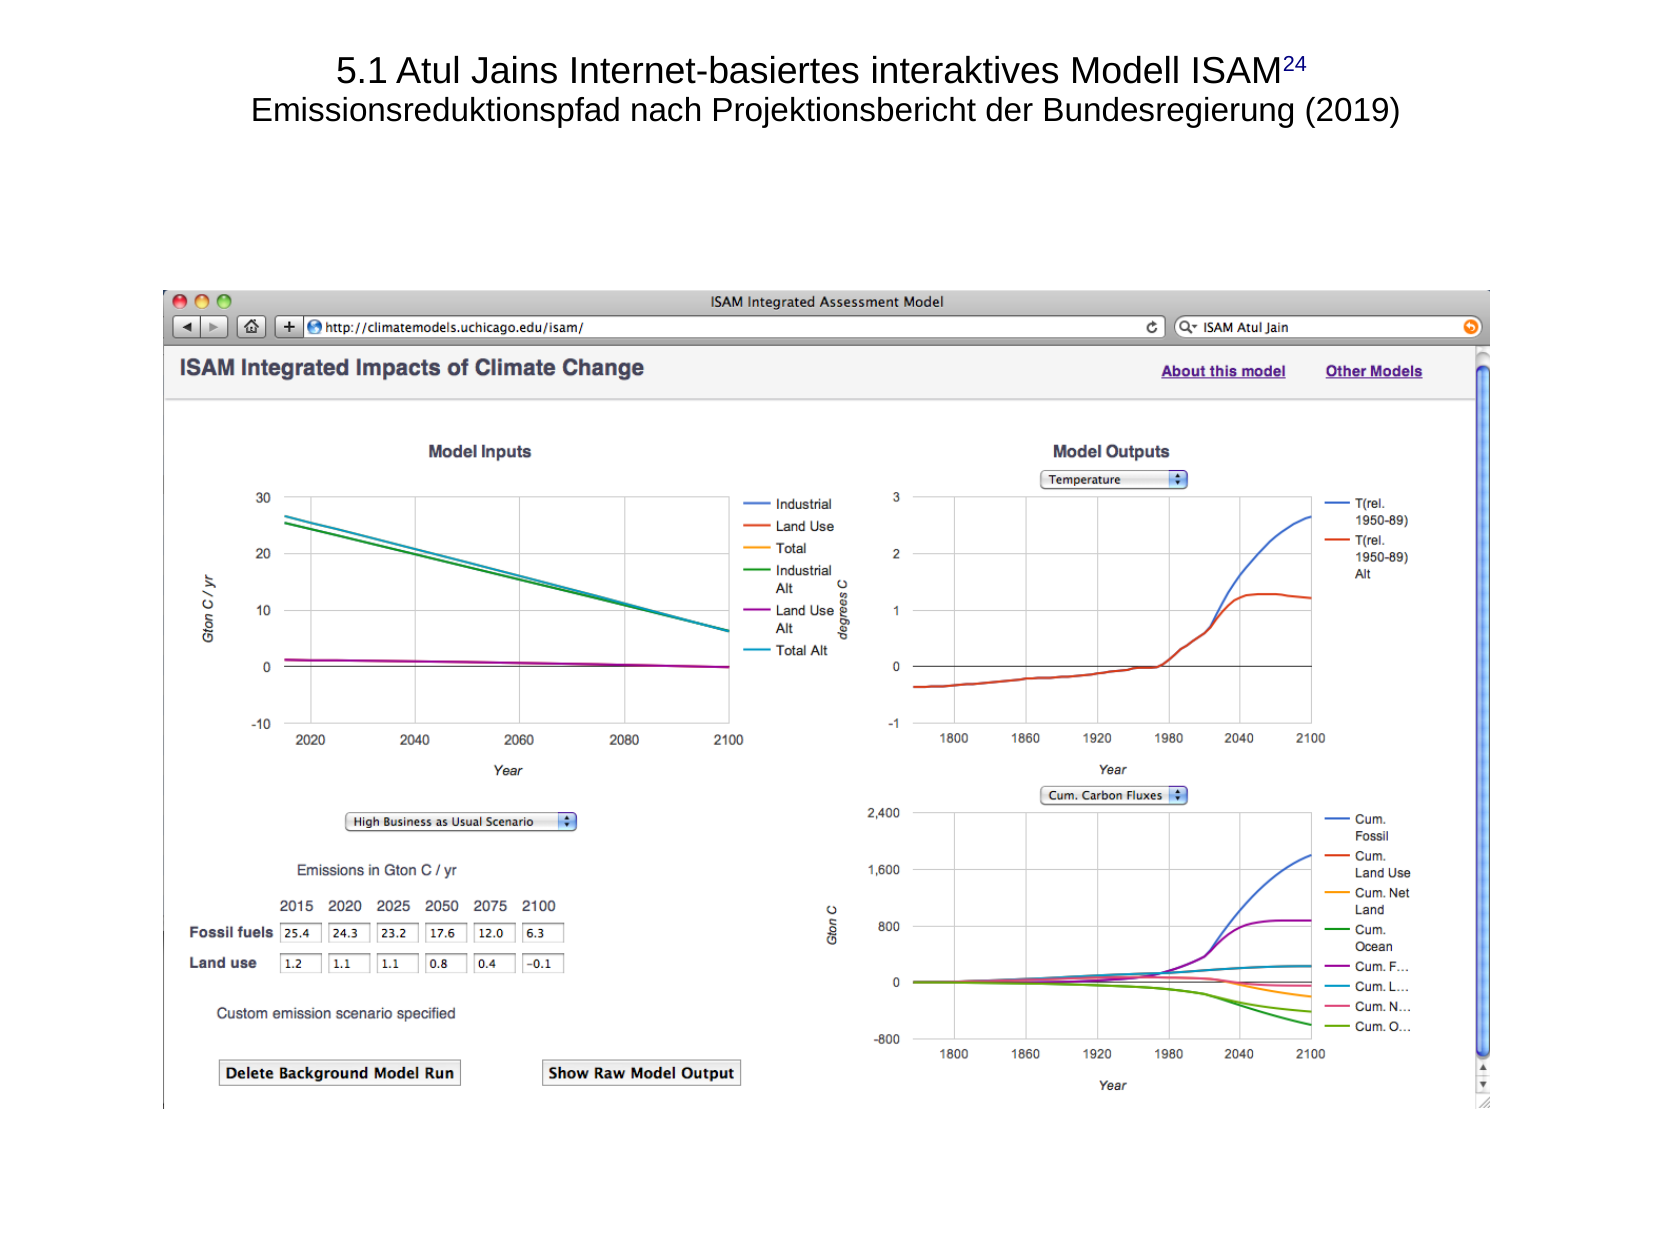

# 5.1 Atul Jains Internet-basiertes interaktives Modell ISAM24 Emissionsreduktionspfad nach Projektionsbericht der Bundesregierung (2019)